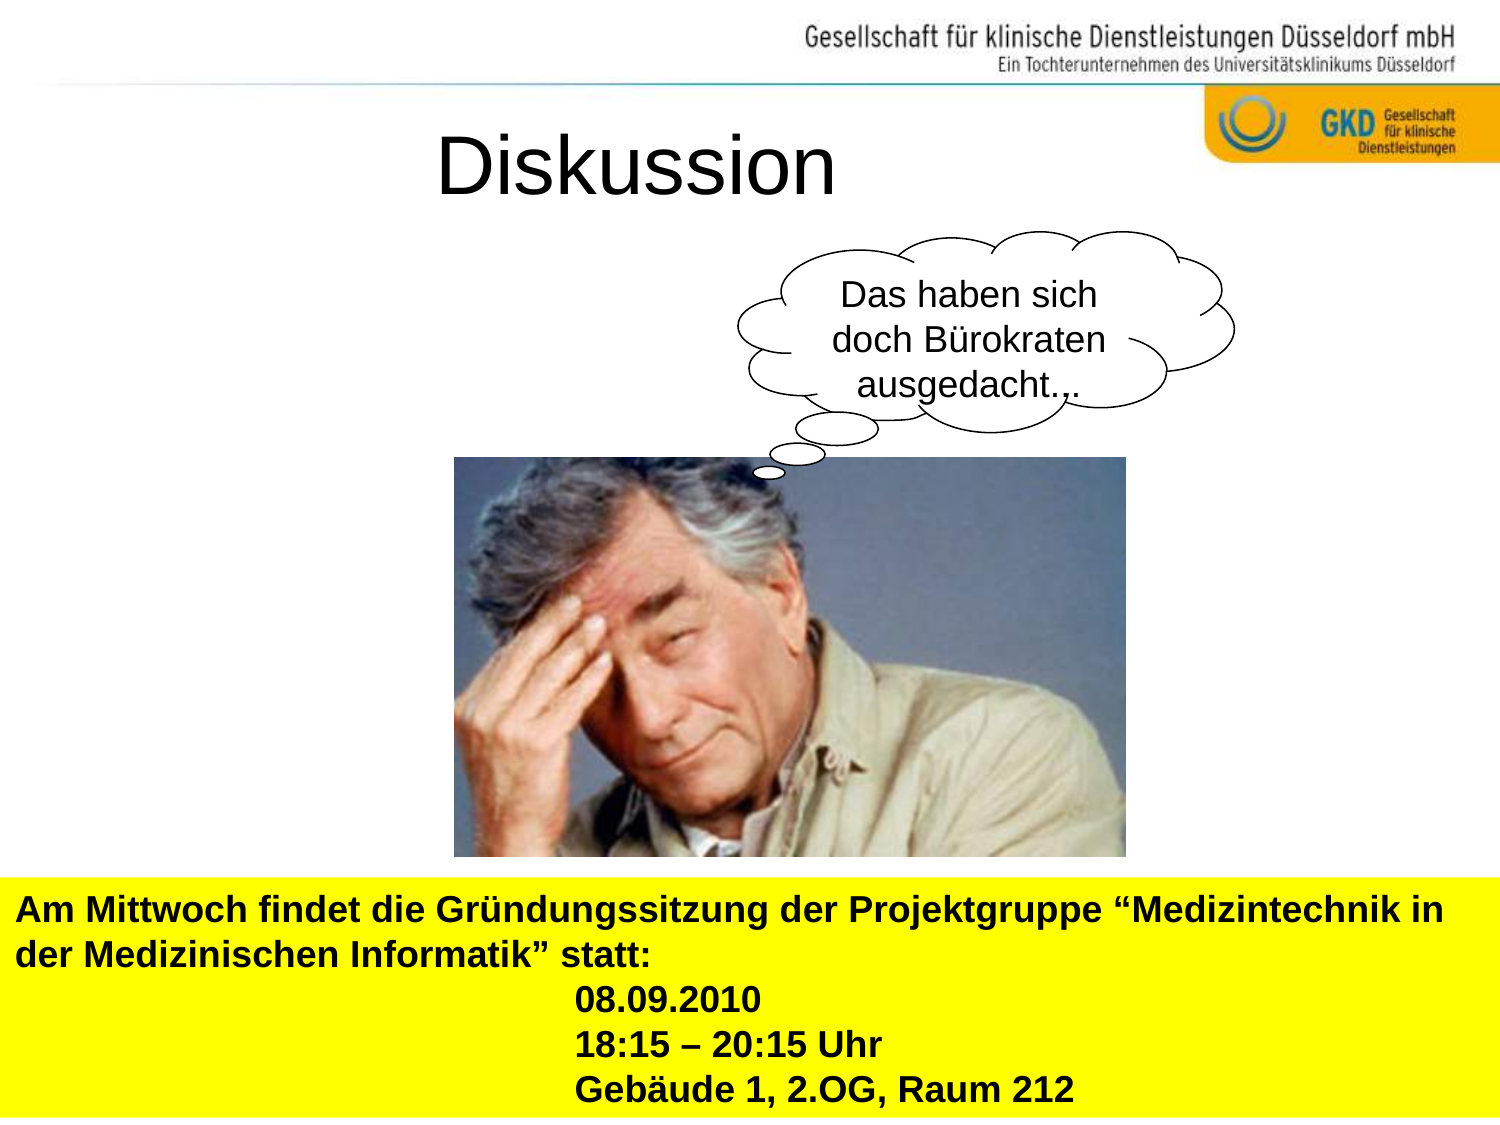

# Diskussion
Das haben sich doch Bürokraten ausgedacht...
Am Mittwoch findet die Gründungssitzung der Projektgruppe “Medizintechnik in der Medizinischen Informatik” statt:
08.09.2010
18:15 – 20:15 Uhr
Gebäude 1, 2.OG, Raum 212